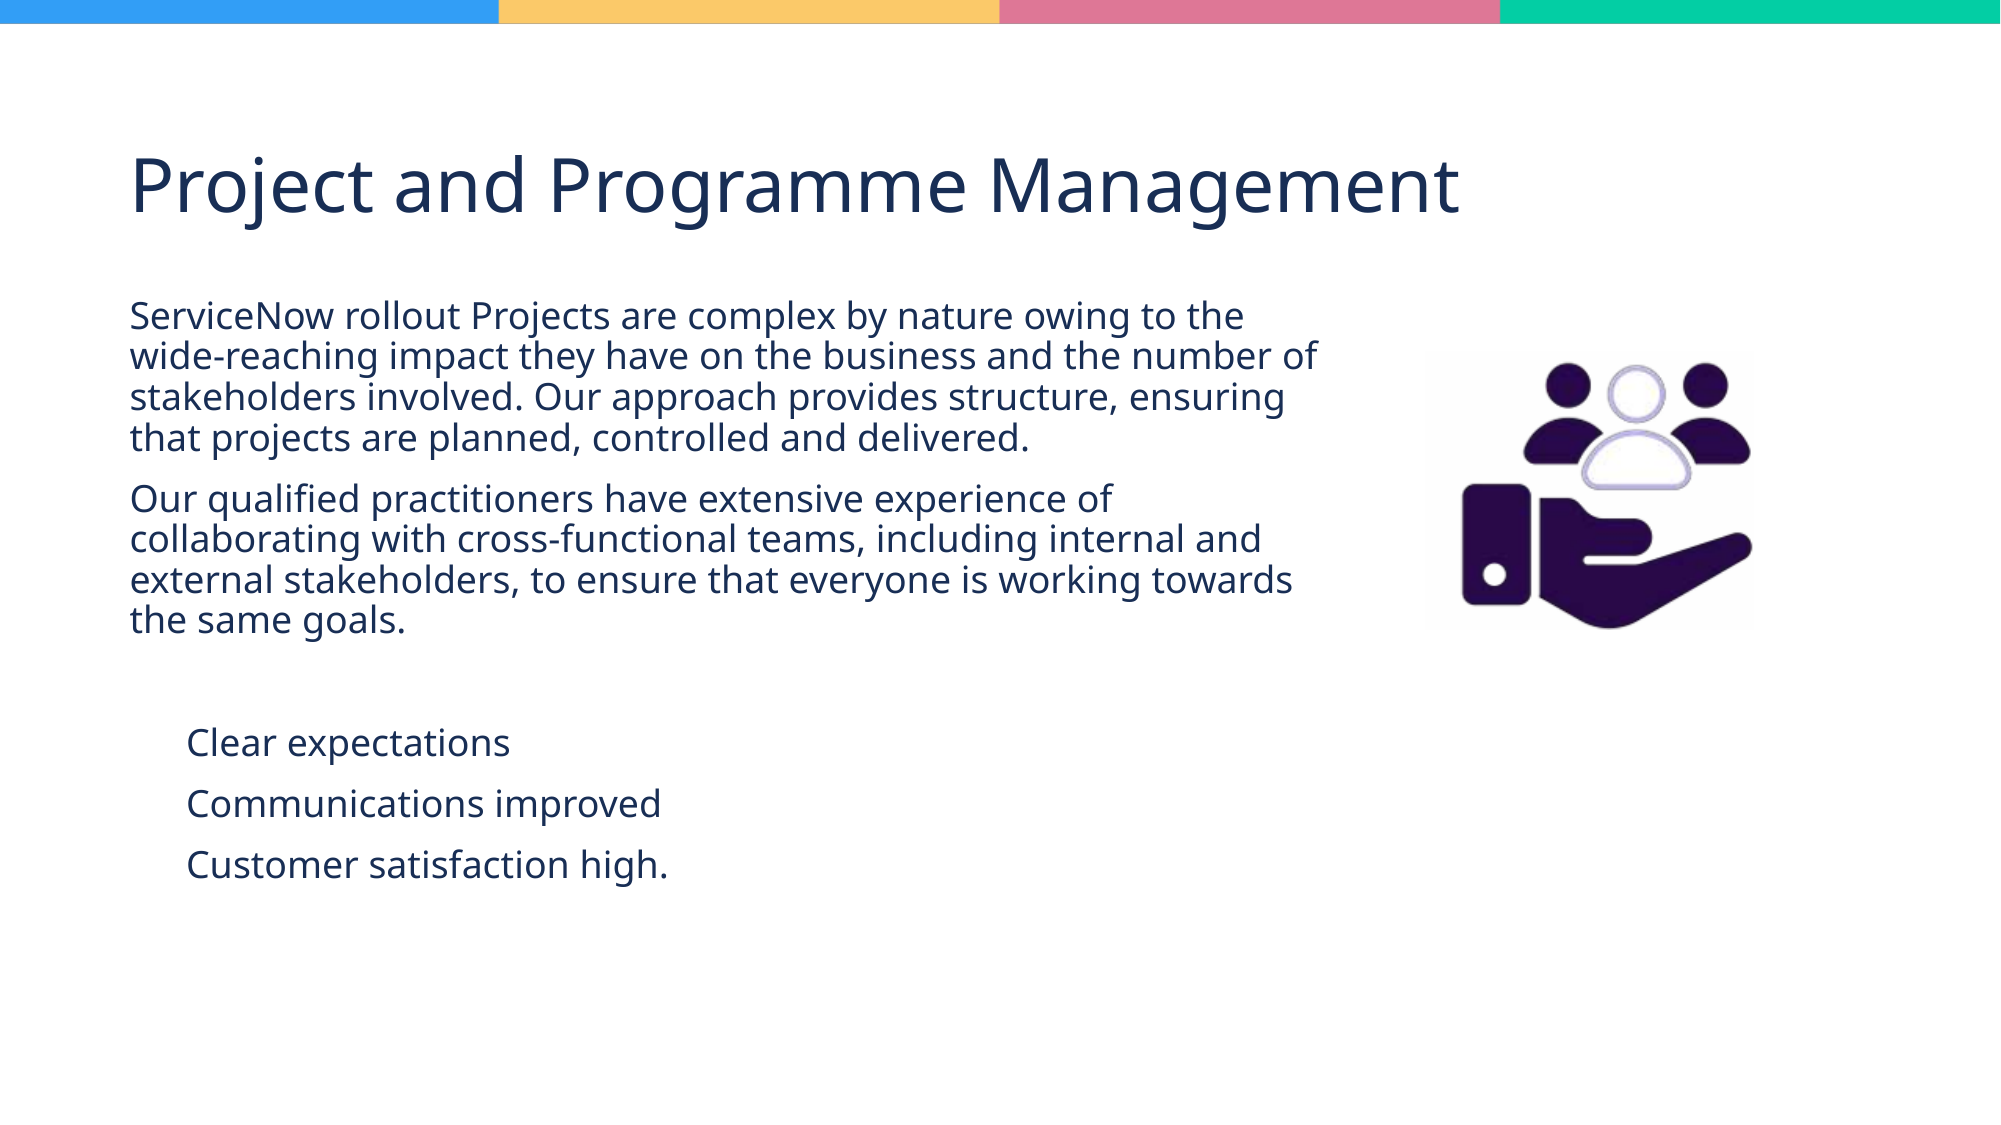

# Project and Programme Management
ServiceNow rollout Projects are complex by nature owing to the wide-reaching impact they have on the business and the number of stakeholders involved. Our approach provides structure, ensuring that projects are planned, controlled and delivered.
Our qualified practitioners have extensive experience of collaborating with cross-functional teams, including internal and external stakeholders, to ensure that everyone is working towards the same goals.
Clear expectations
Communications improved
Customer satisfaction high.